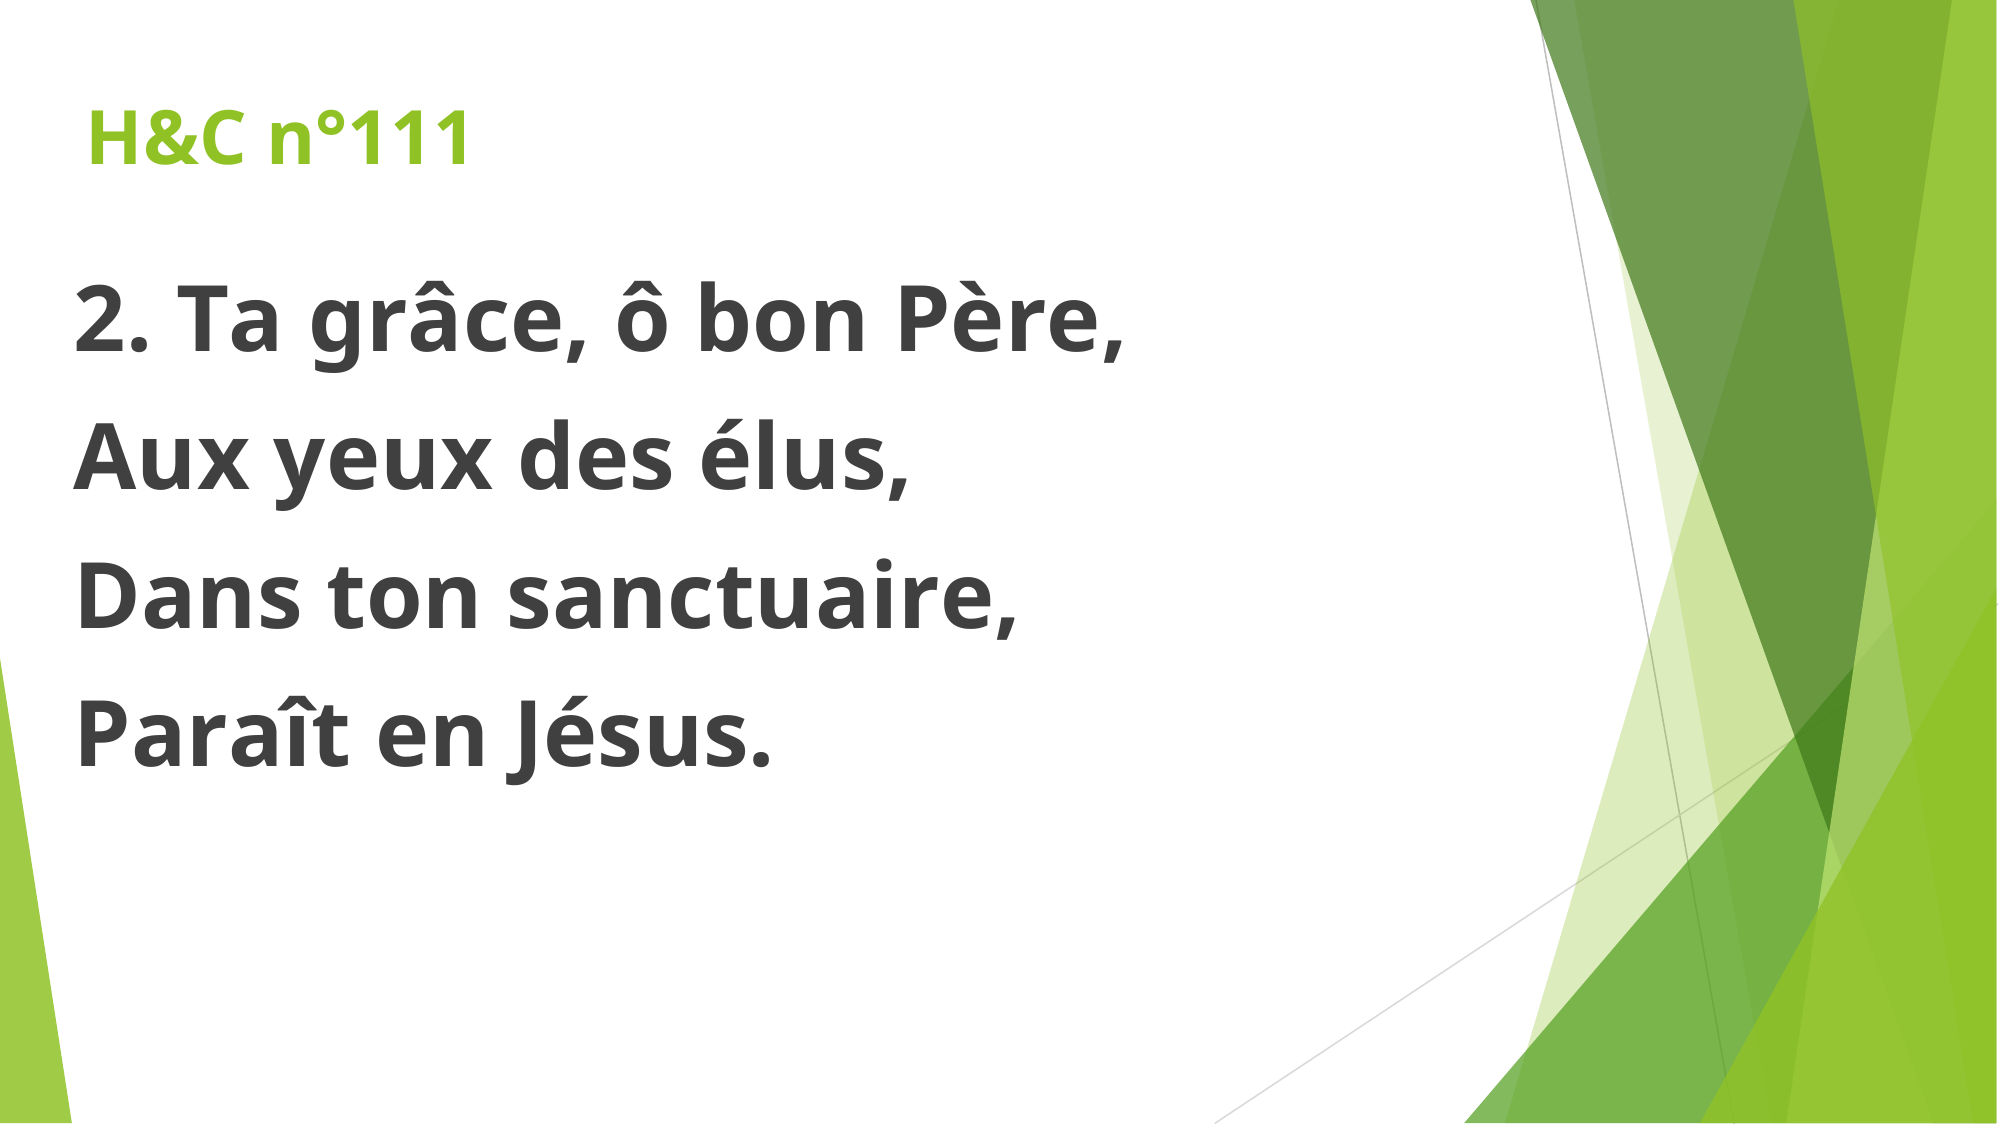

H&C n°111
2. Ta grâce, ô bon Père,
Aux yeux des élus,
Dans ton sanctuaire,
Paraît en Jésus.